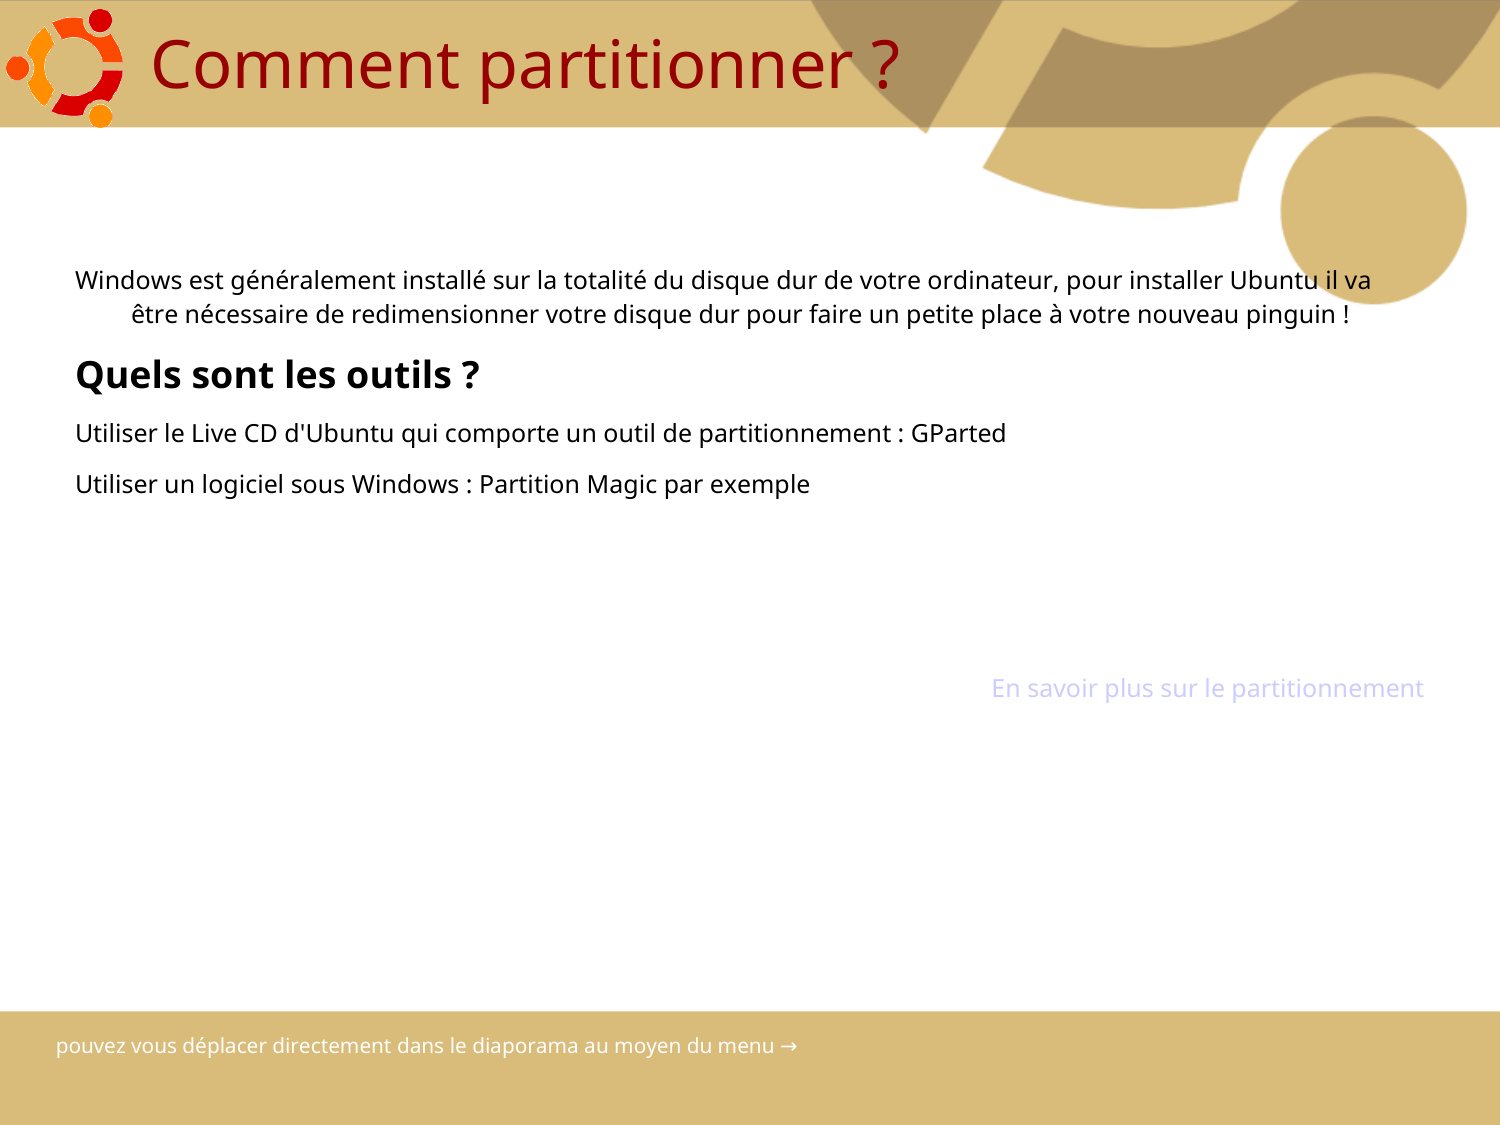

# Comment partitionner ?
Windows est généralement installé sur la totalité du disque dur de votre ordinateur, pour installer Ubuntu il va être nécessaire de redimensionner votre disque dur pour faire un petite place à votre nouveau pinguin !
Quels sont les outils ?
Utiliser le Live CD d'Ubuntu qui comporte un outil de partitionnement : GParted
Utiliser un logiciel sous Windows : Partition Magic par exemple
En savoir plus sur le partitionnement
pouvez vous déplacer directement dans le diaporama au moyen du menu →